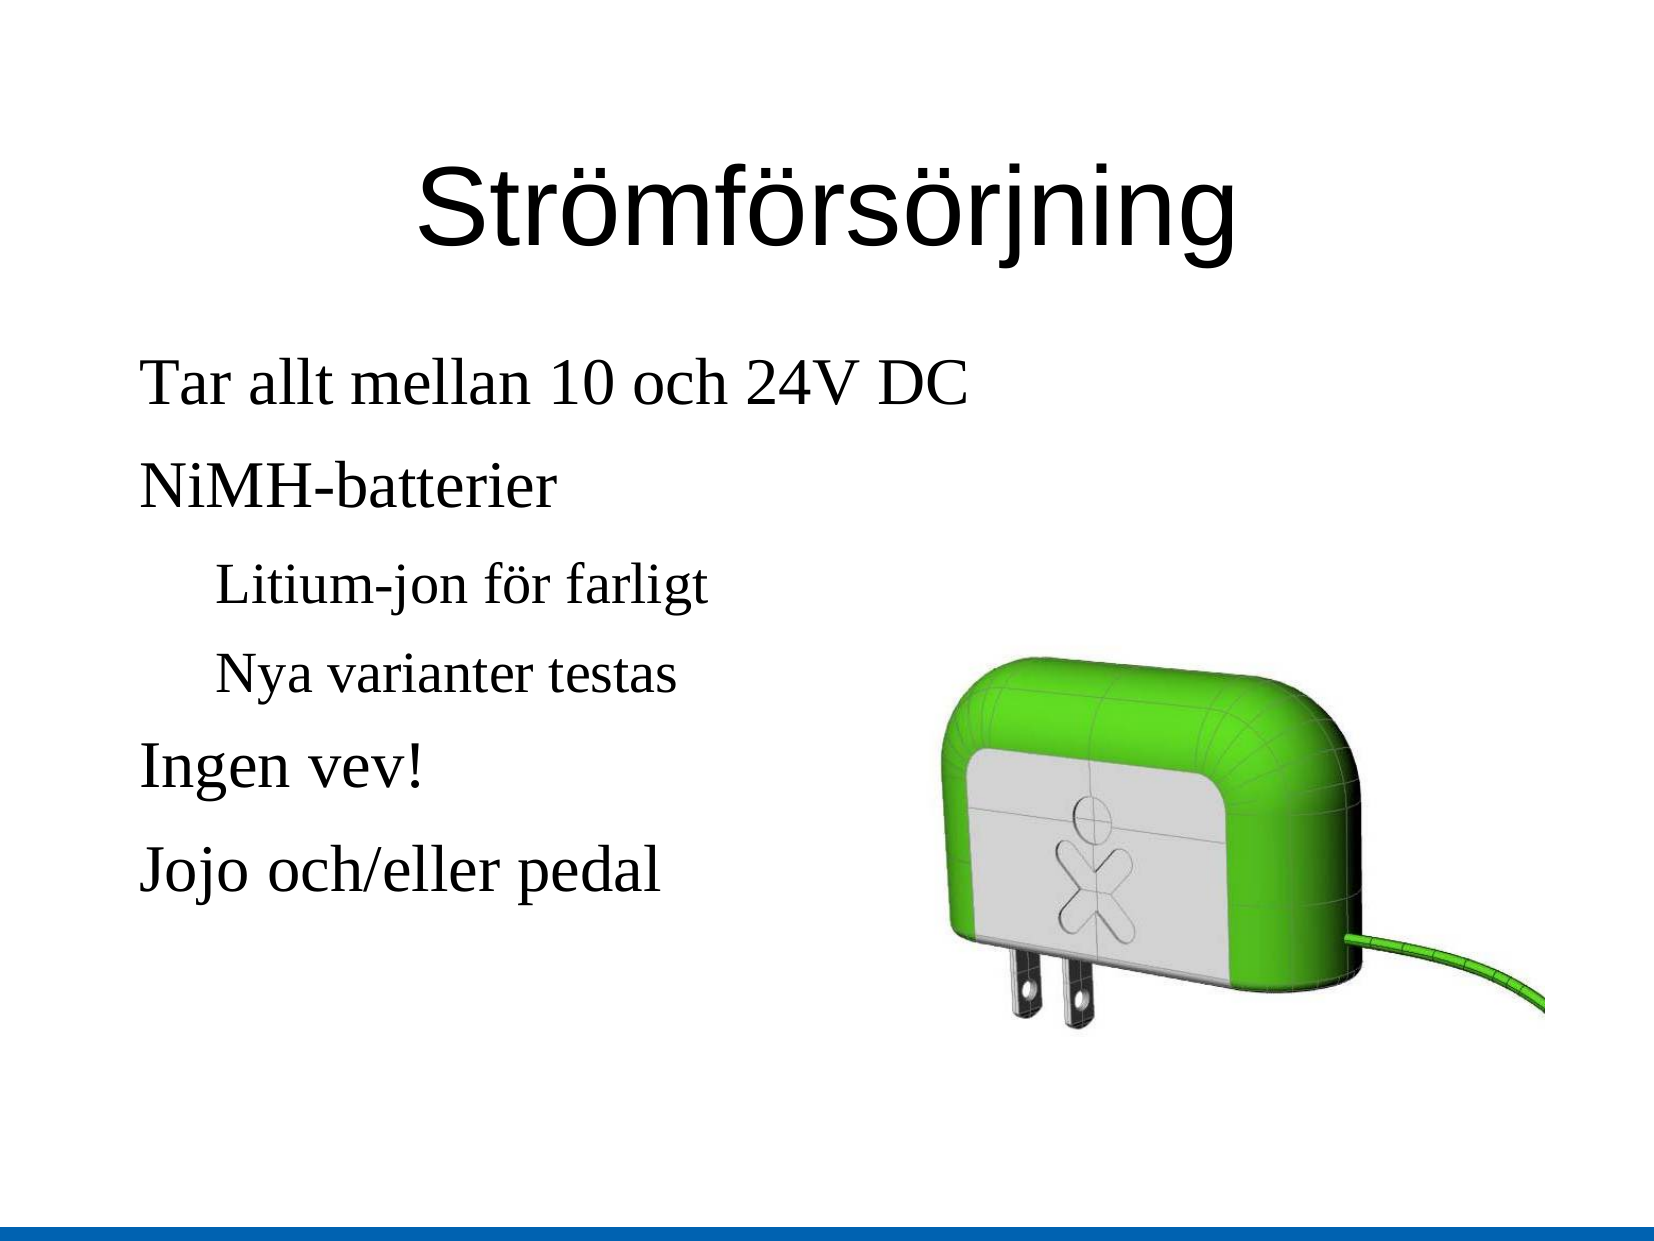

# Strömförsörjning
Tar allt mellan 10 och 24V DC
NiMH-batterier
Litium-jon för farligt
Nya varianter testas
Ingen vev!
Jojo och/eller pedal